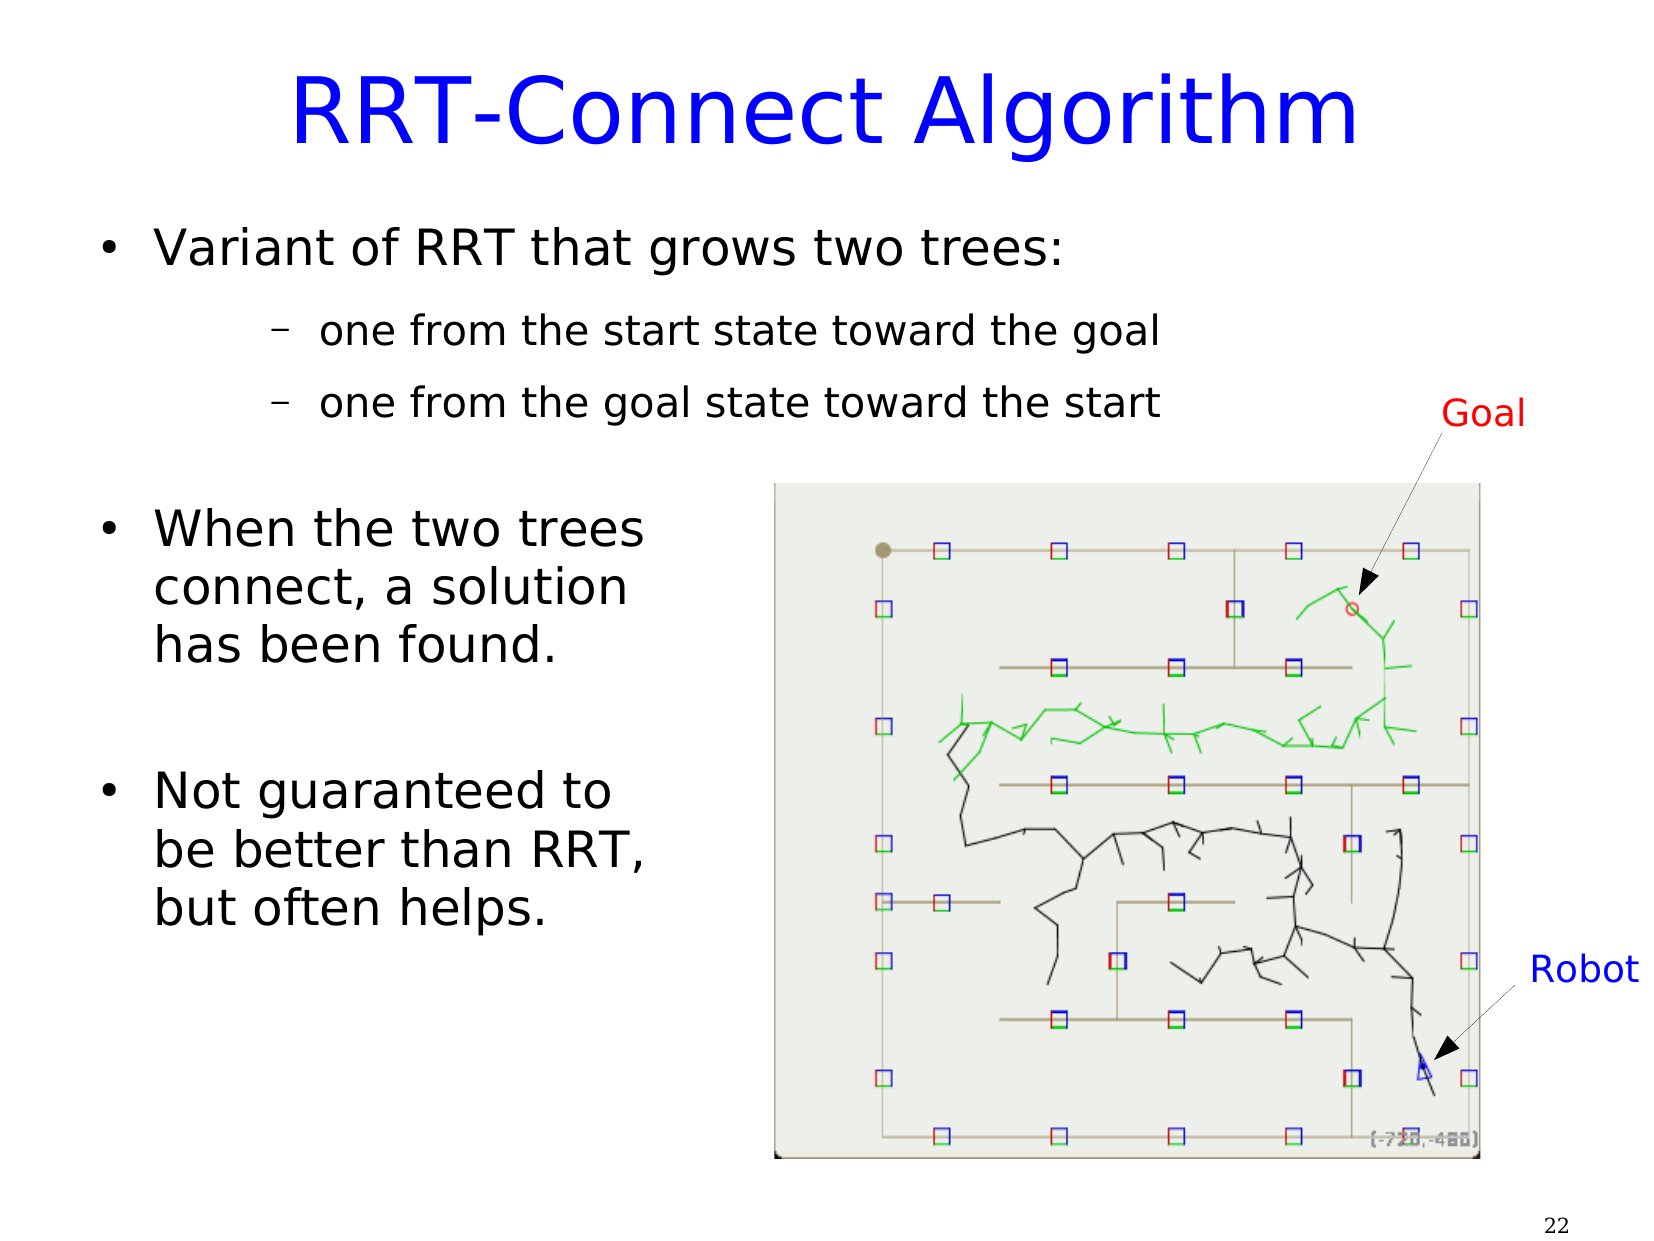

# RRT-Connect Algorithm
Variant of RRT that grows two trees:
one from the start state toward the goal
one from the goal state toward the start
When the two trees
connect, a solution
has been found.
Not guaranteed to
be better than RRT,
but often helps.
Goal
Robot
22